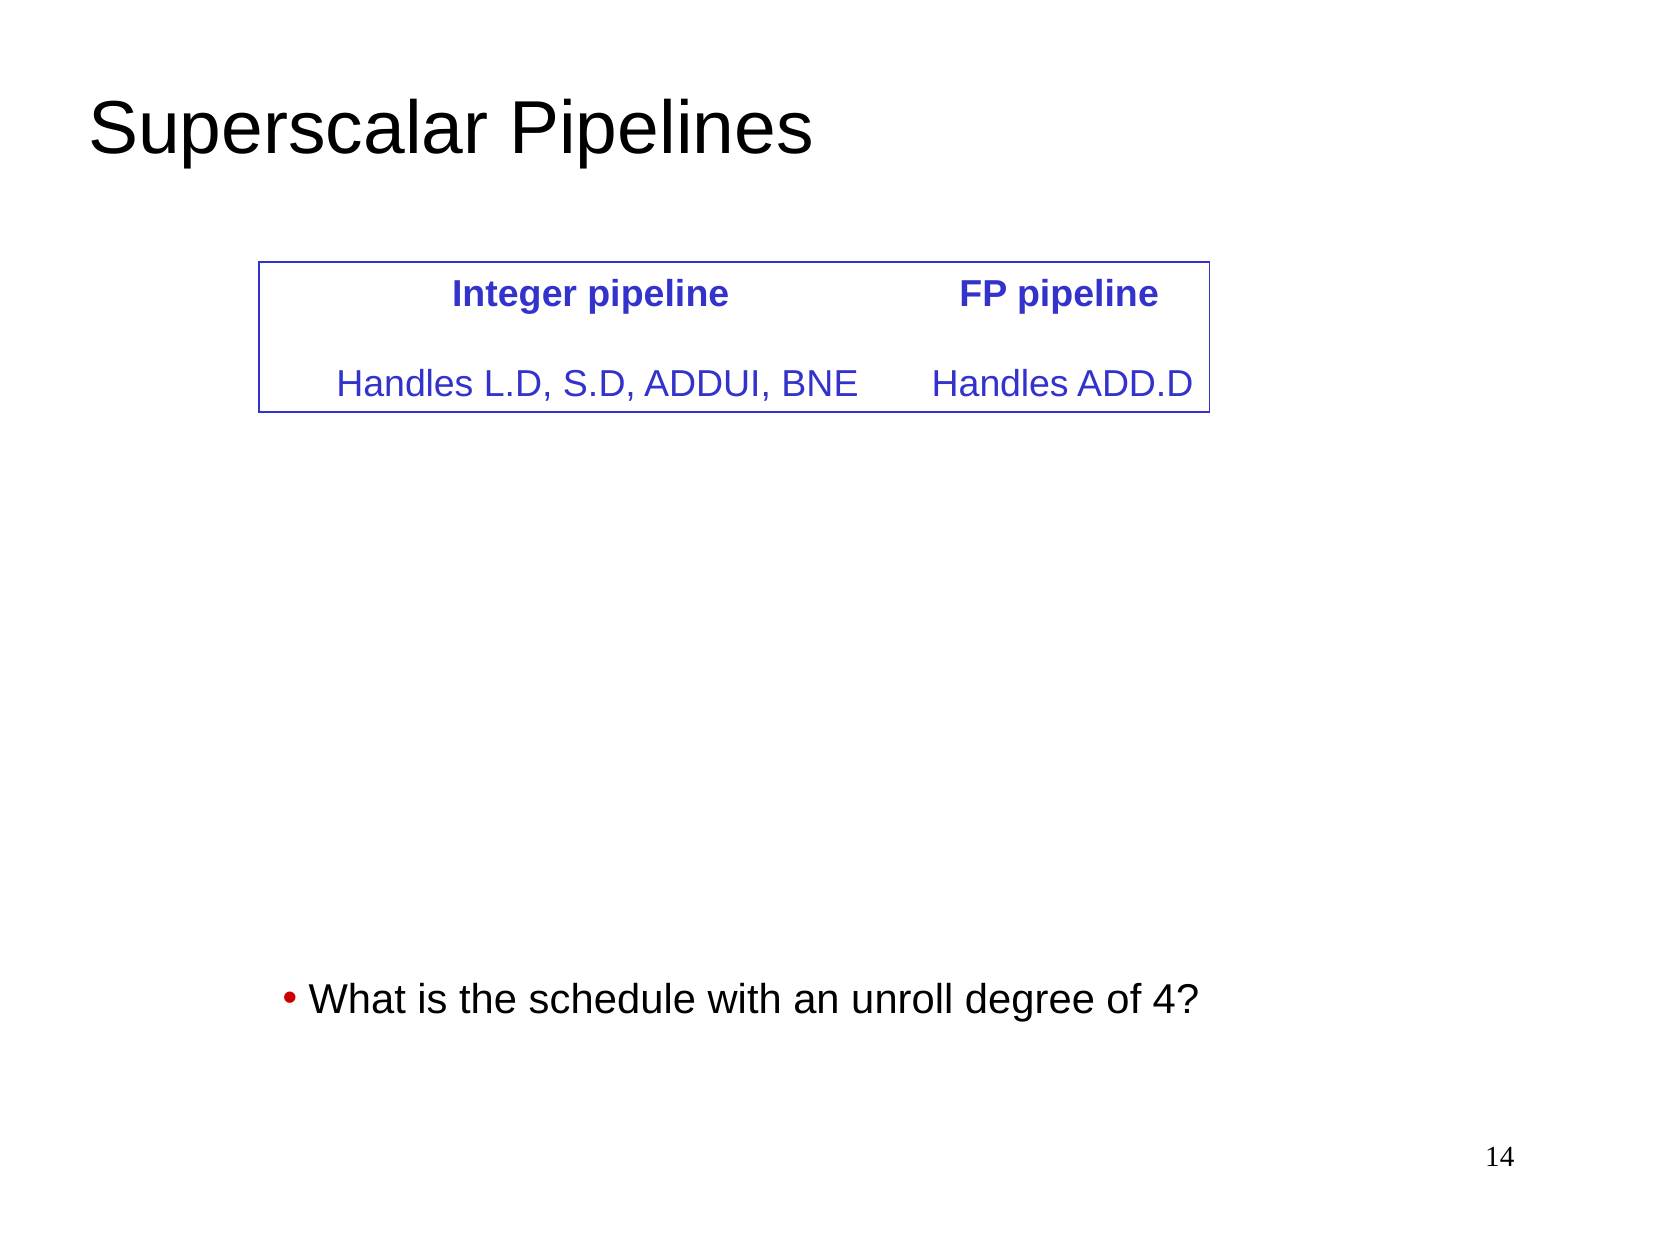

Superscalar Pipelines
 Integer pipeline FP pipeline
 Handles L.D, S.D, ADDUI, BNE Handles ADD.D
 What is the schedule with an unroll degree of 4?